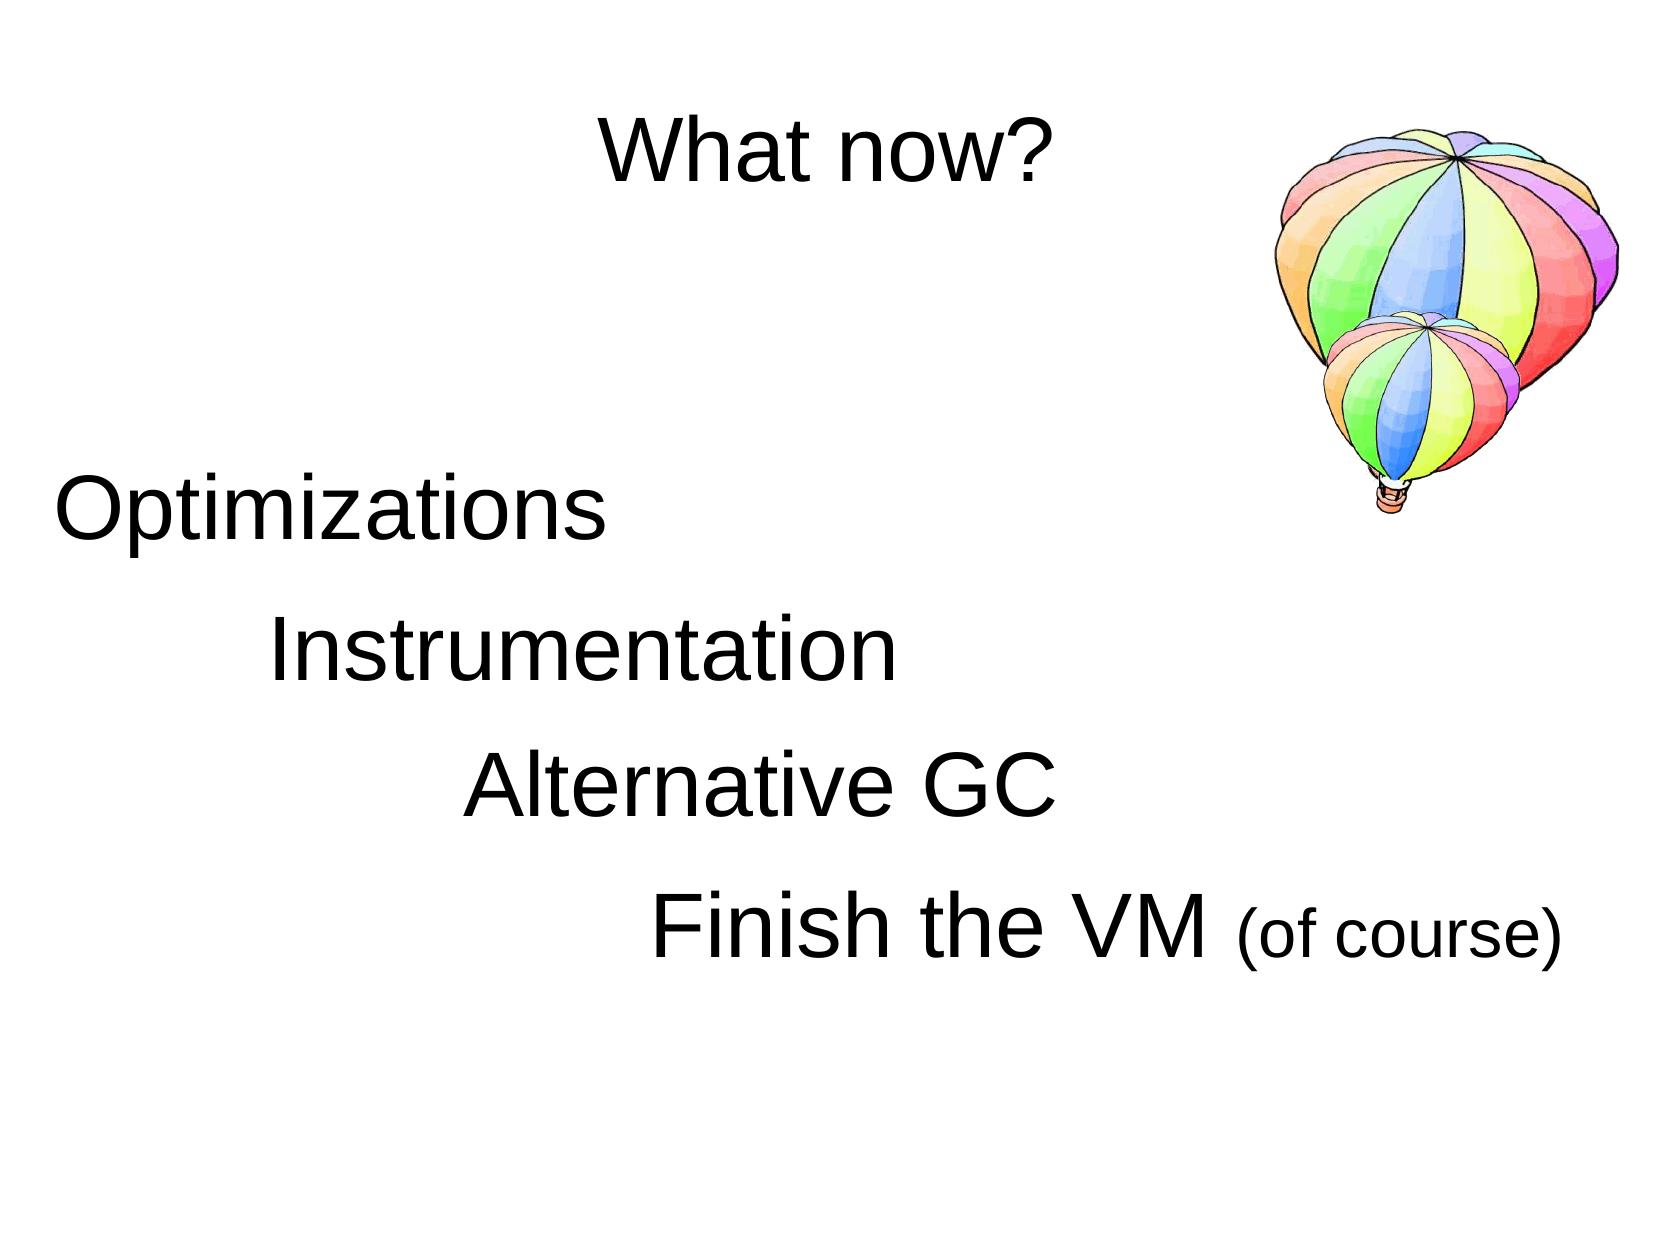

What now?
Optimizations
Instrumentation
Alternative GC
Finish the VM (of course)